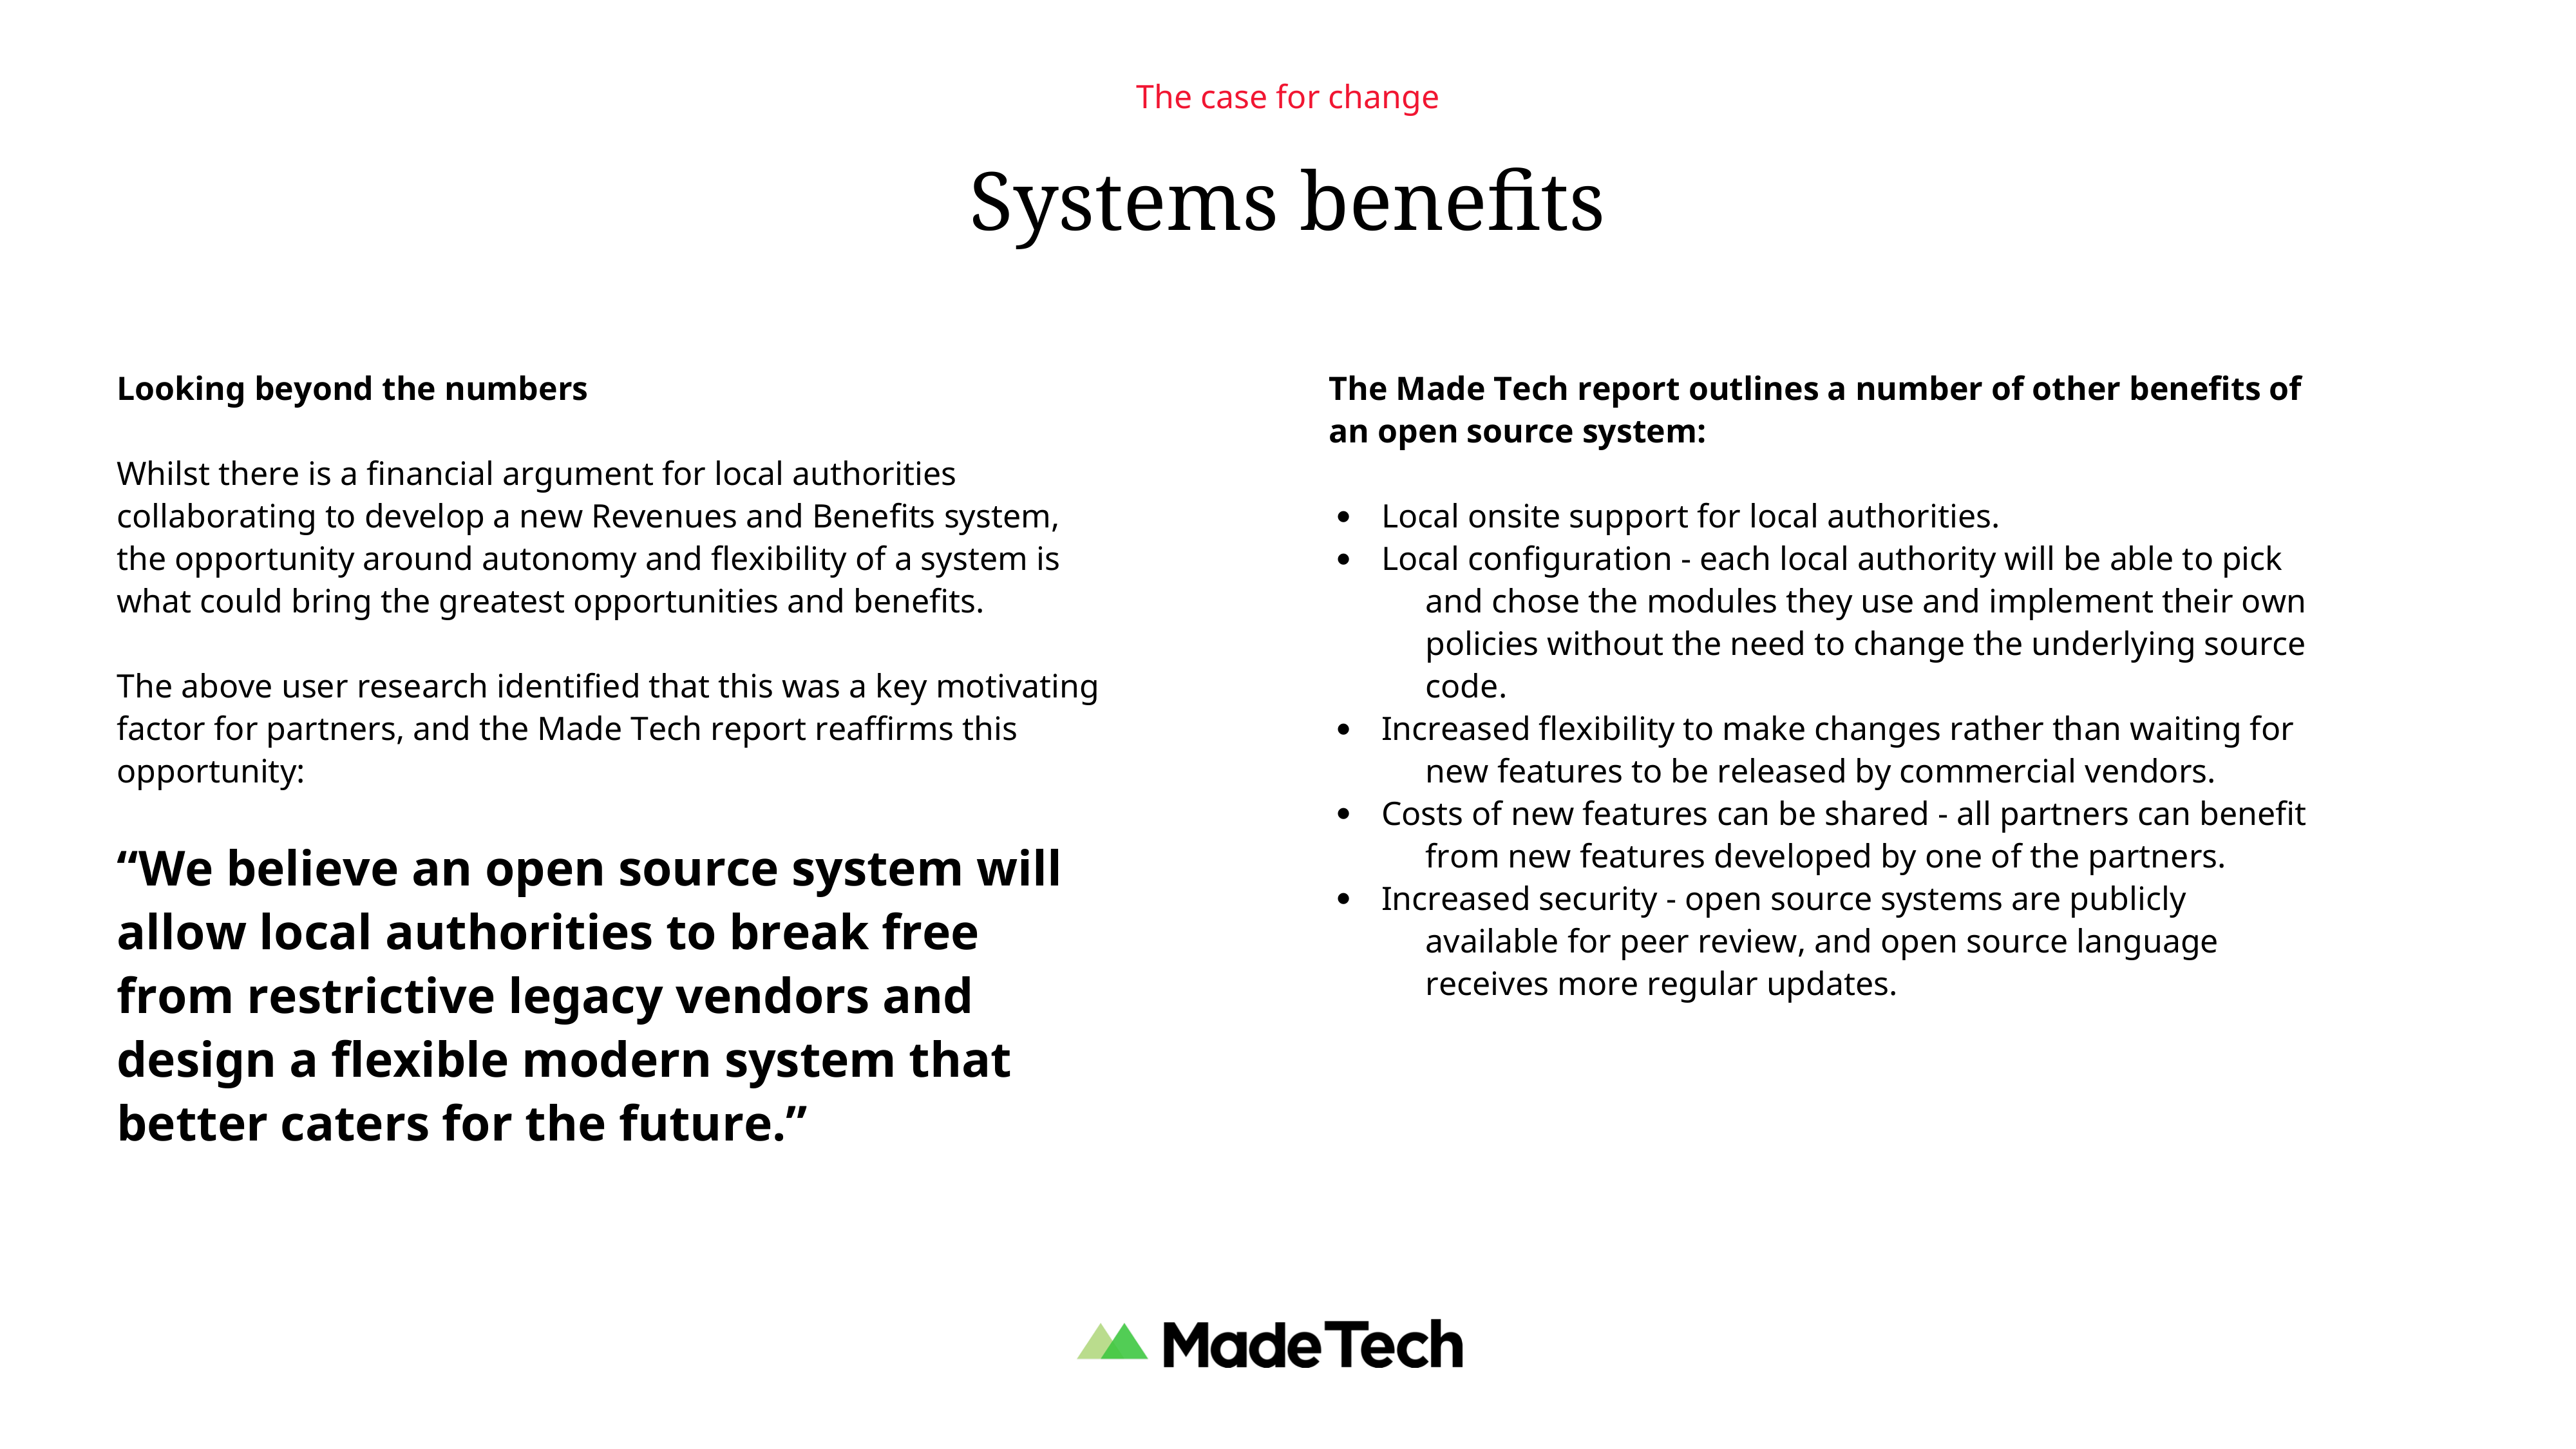

The case for change
Systems benefits
Looking beyond the numbers
Whilst there is a financial argument for local authorities collaborating to develop a new Revenues and Benefits system, the opportunity around autonomy and flexibility of a system is what could bring the greatest opportunities and benefits.
The above user research identified that this was a key motivating factor for partners, and the Made Tech report reaffirms this opportunity:
“We believe an open source system will allow local authorities to break free from restrictive legacy vendors and design a flexible modern system that better caters for the future.”
The Made Tech report outlines a number of other benefits of an open source system:
Local onsite support for local authorities.
Local configuration - each local authority will be able to pick and chose the modules they use and implement their own policies without the need to change the underlying source code.
Increased flexibility to make changes rather than waiting for new features to be released by commercial vendors.
Costs of new features can be shared - all partners can benefit from new features developed by one of the partners.
Increased security - open source systems are publicly available for peer review, and open source language receives more regular updates.